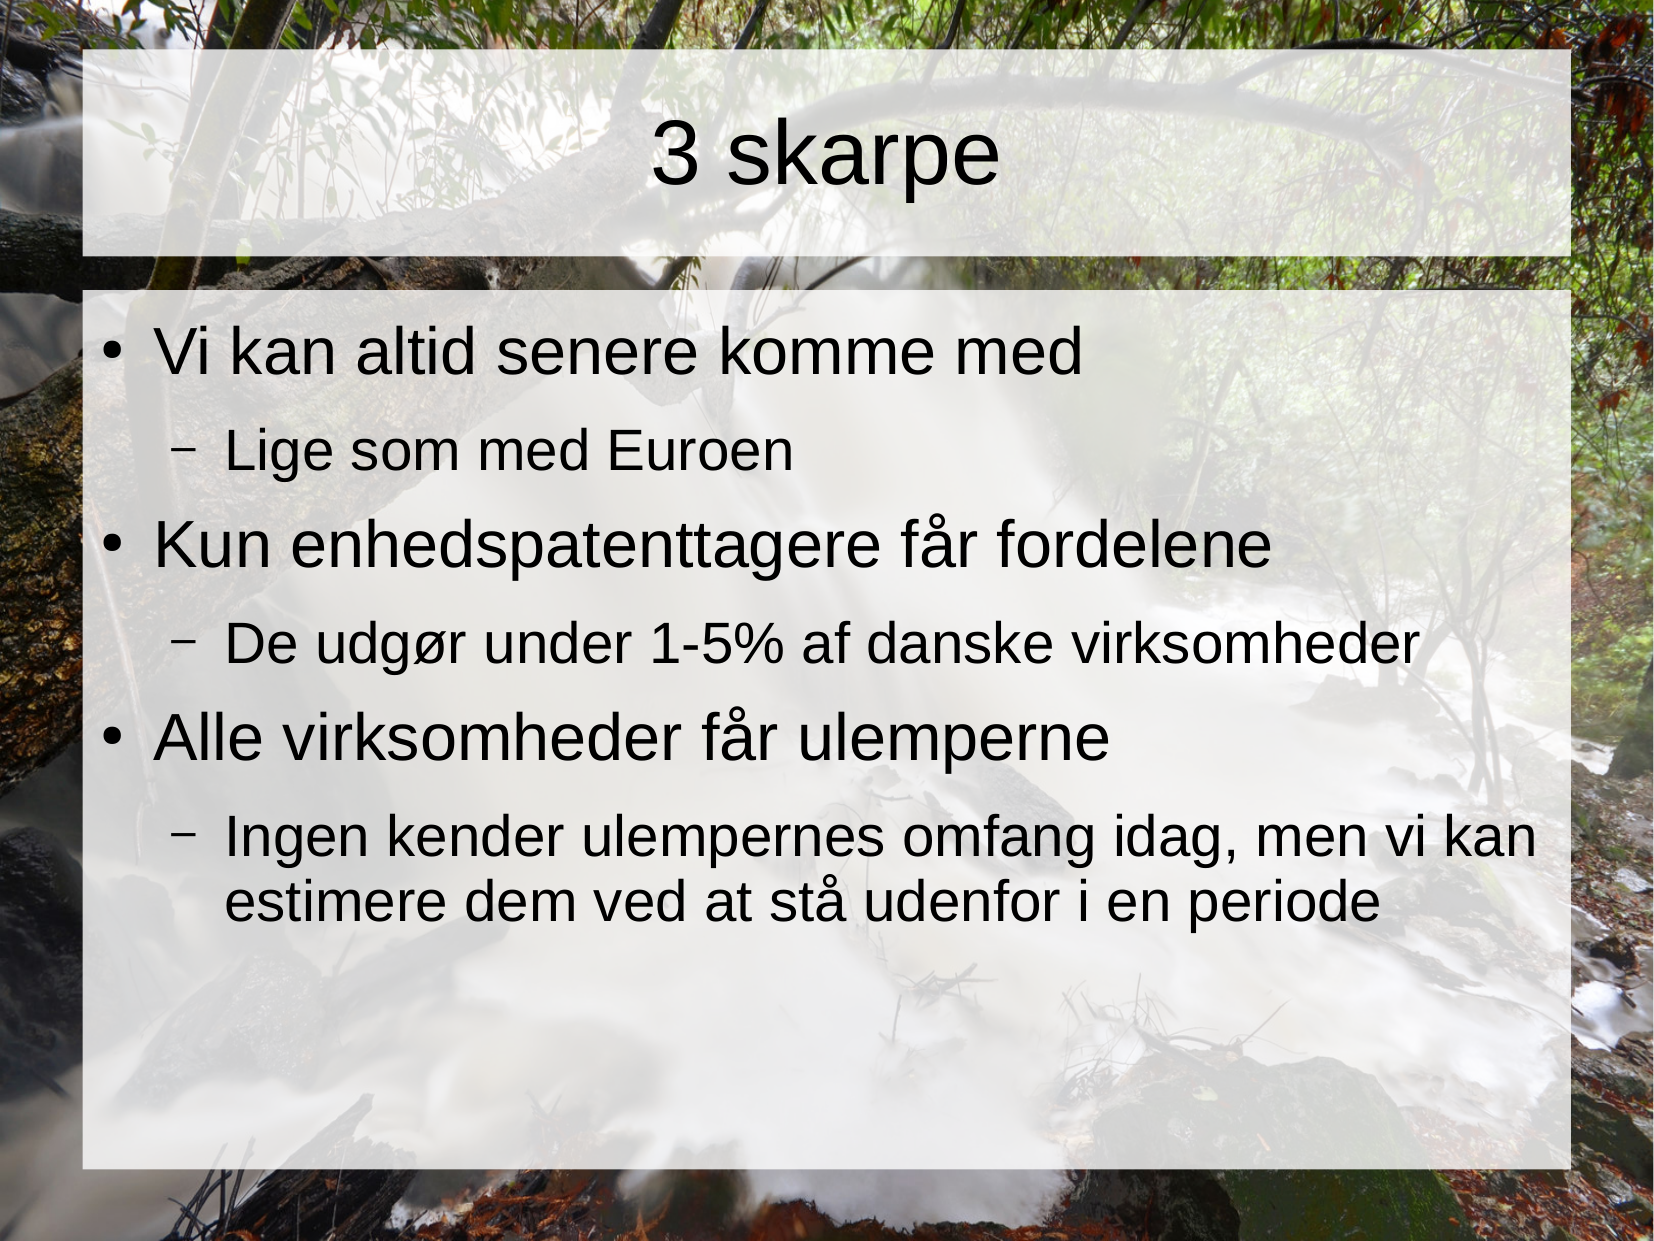

# 3 skarpe
Vi kan altid senere komme med
Lige som med Euroen
Kun enhedspatenttagere får fordelene
De udgør under 1-5% af danske virksomheder
Alle virksomheder får ulemperne
Ingen kender ulempernes omfang idag, men vi kan estimere dem ved at stå udenfor i en periode